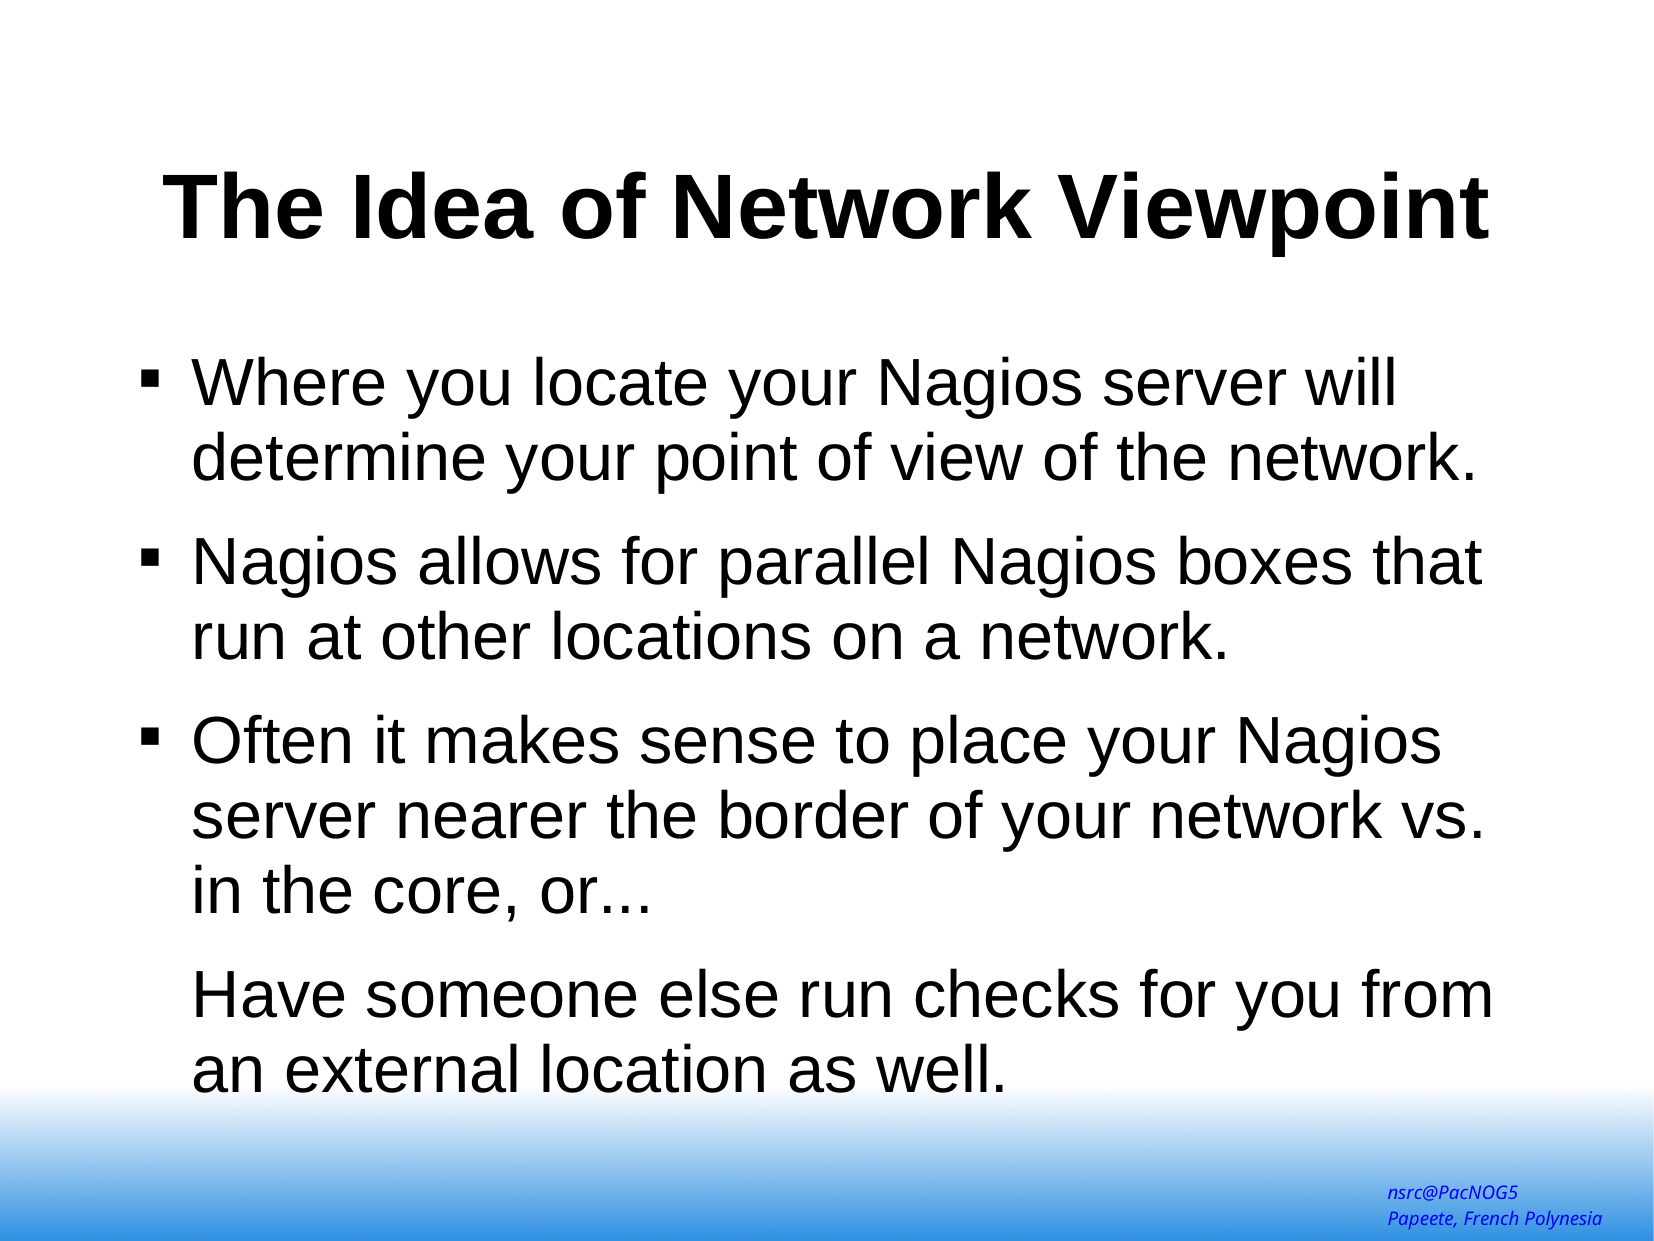

# The Idea of Network Viewpoint
Where you locate your Nagios server will determine your point of view of the network.
Nagios allows for parallel Nagios boxes that run at other locations on a network.
Often it makes sense to place your Nagios server nearer the border of your network vs. in the core, or...
Have someone else run checks for you from an external location as well.